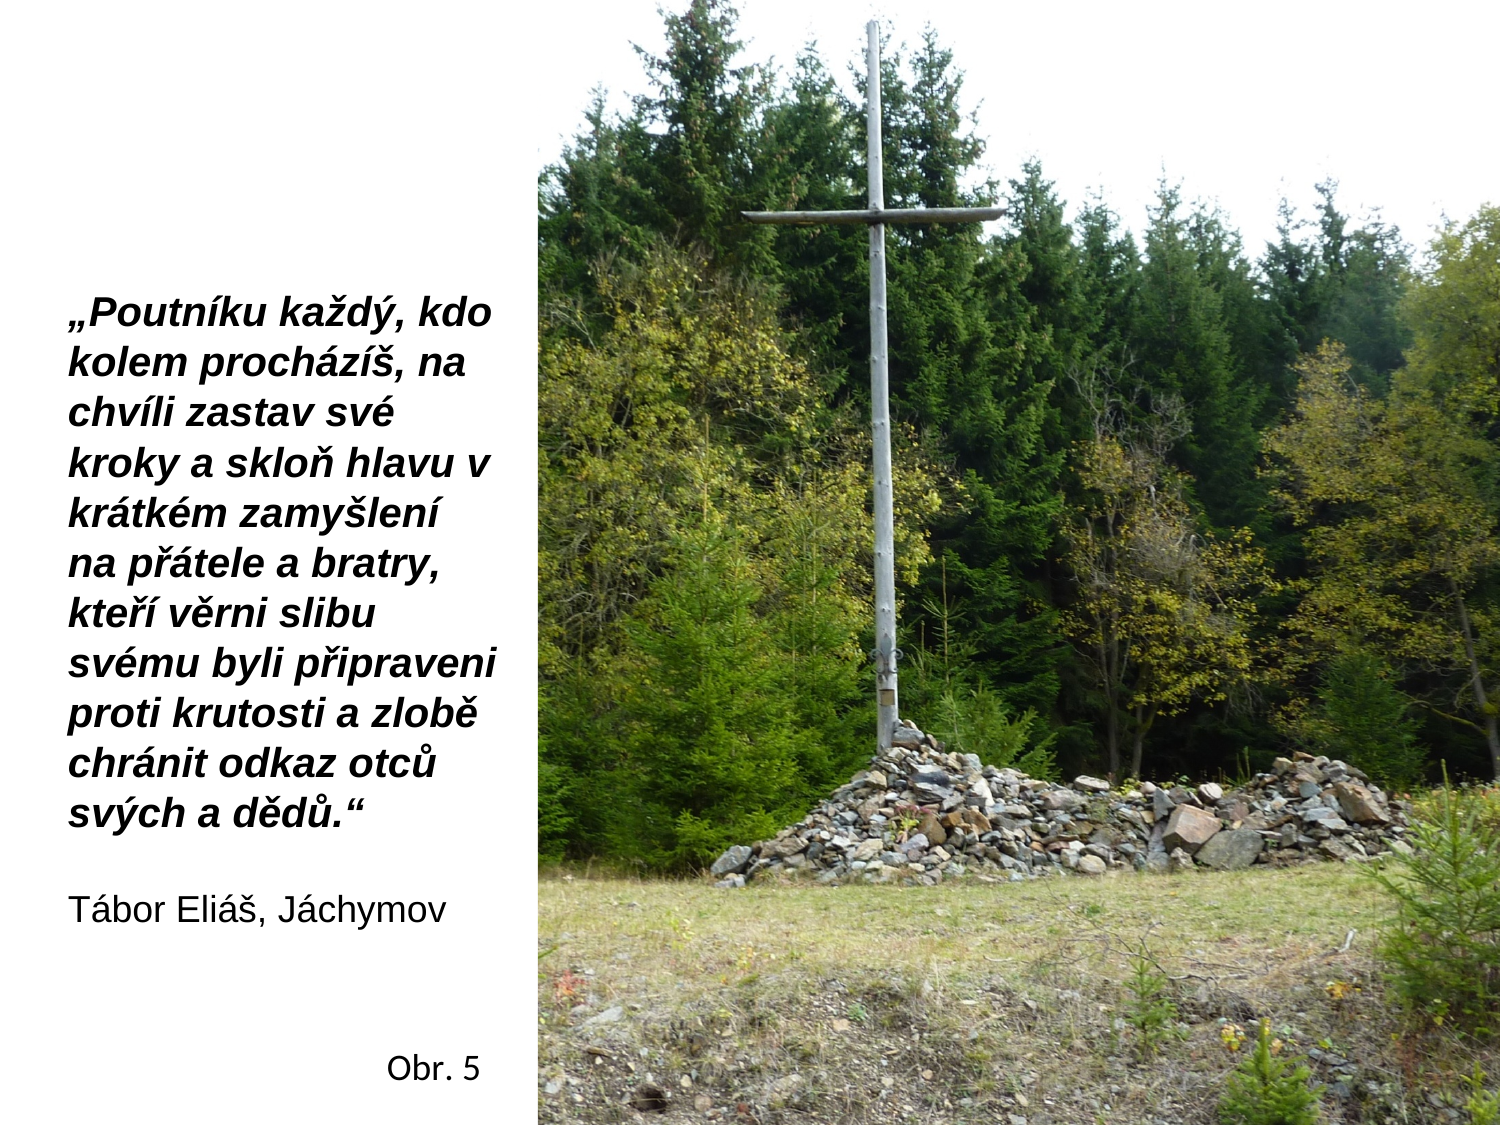

„Poutníku každý, kdo kolem procházíš, na chvíli zastav své kroky a skloň hlavu v krátkém zamyšlení na přátele a bratry, kteří věrni slibu svému byli připraveni proti krutosti a zlobě chránit odkaz otců svých a dědů.“
Tábor Eliáš, Jáchymov
Obr. 5